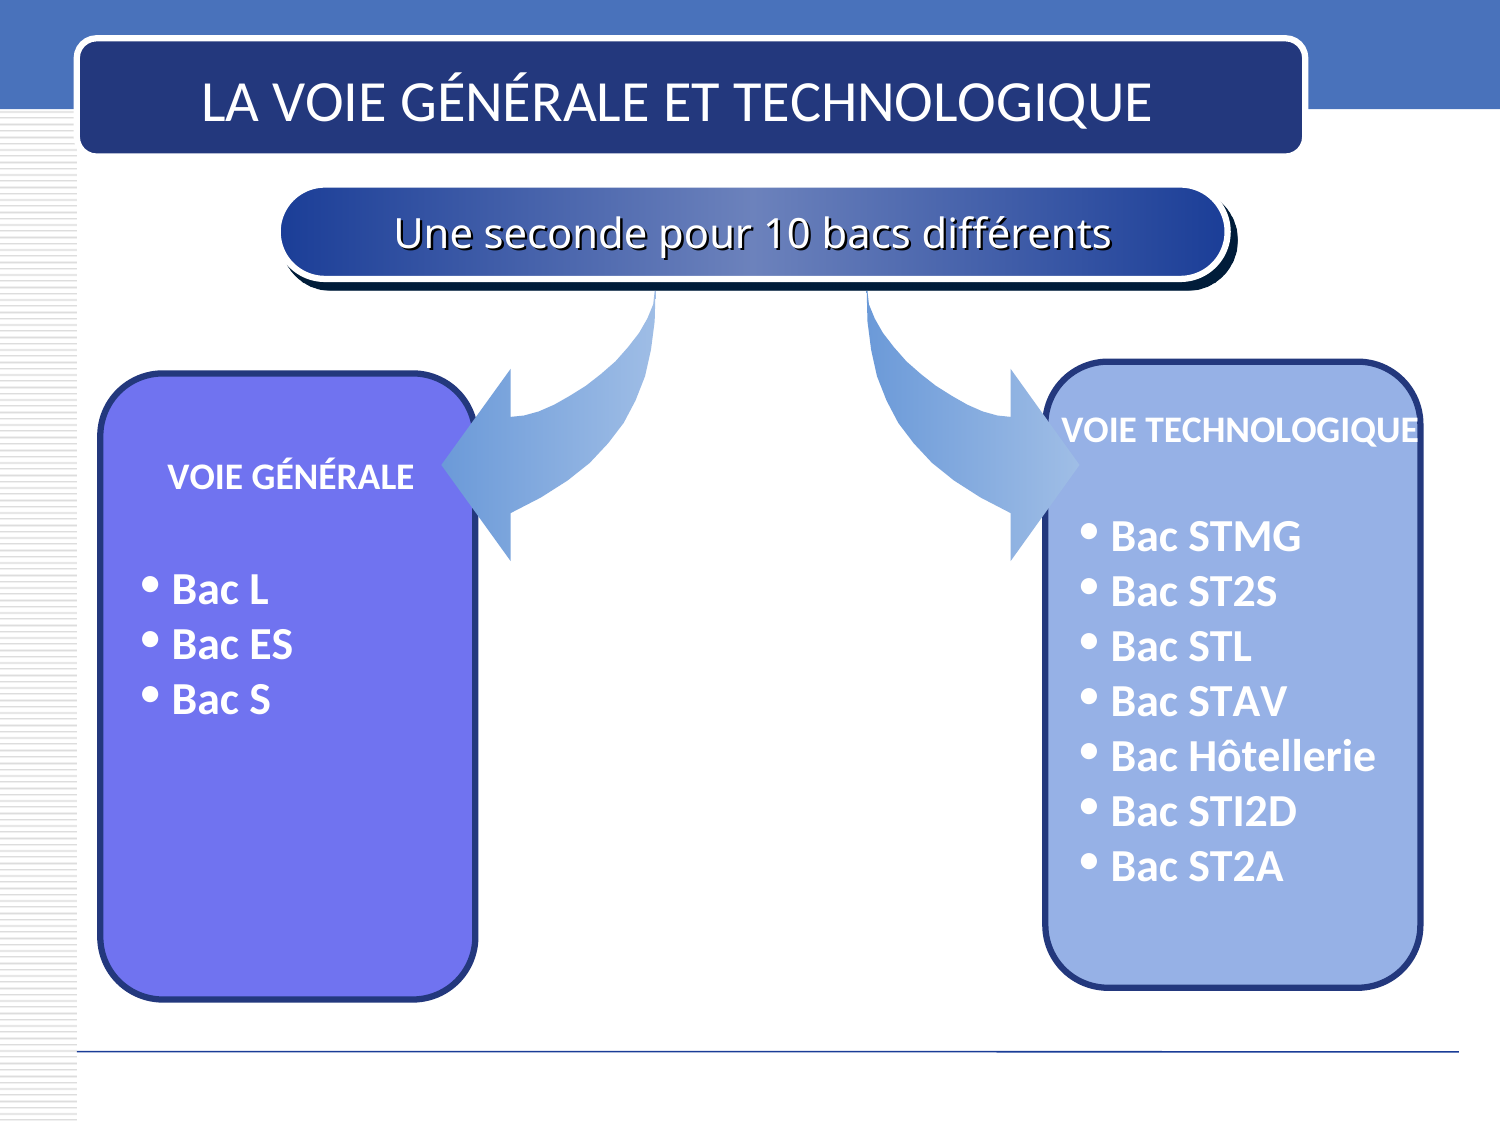

LA VOIE GÉNÉRALE ET TECHNOLOGIQUE
Une seconde pour 10 bacs différents
VOIE TECHNOLOGIQUE
 Bac STMG
 Bac ST2S
 Bac STL
 Bac STAV
 Bac Hôtellerie
 Bac STI2D
 Bac ST2A
VOIE GÉNÉRALE
 Bac L
 Bac ES
 Bac S